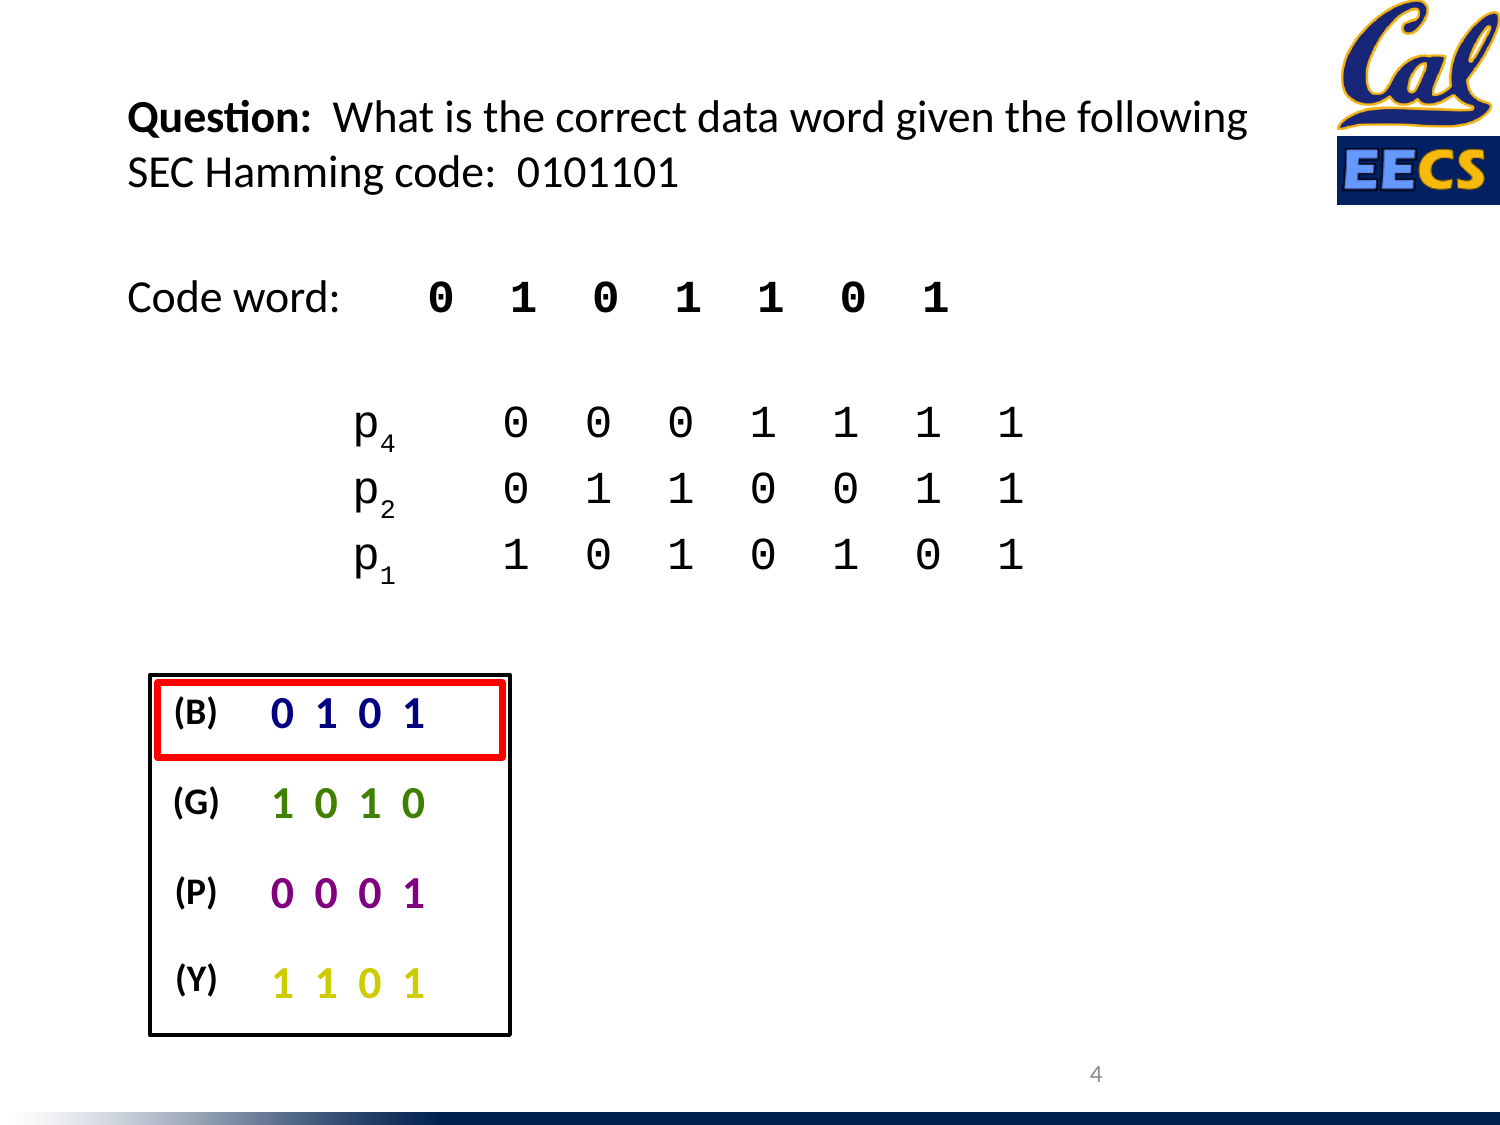

Question: What is the correct data word given the following SEC Hamming code: 0101101
Code word:		0 1 0 1 1 0 1
			p4		0 0 0 1 1 1 1
			p2		0 1 1 0 0 1 1
			p1		1 0 1 0 1 0 1
0 1 0 1
(B)
1 0 1 0
(G)
0 0 0 1
(P)
1 1 0 1
(Y)
3